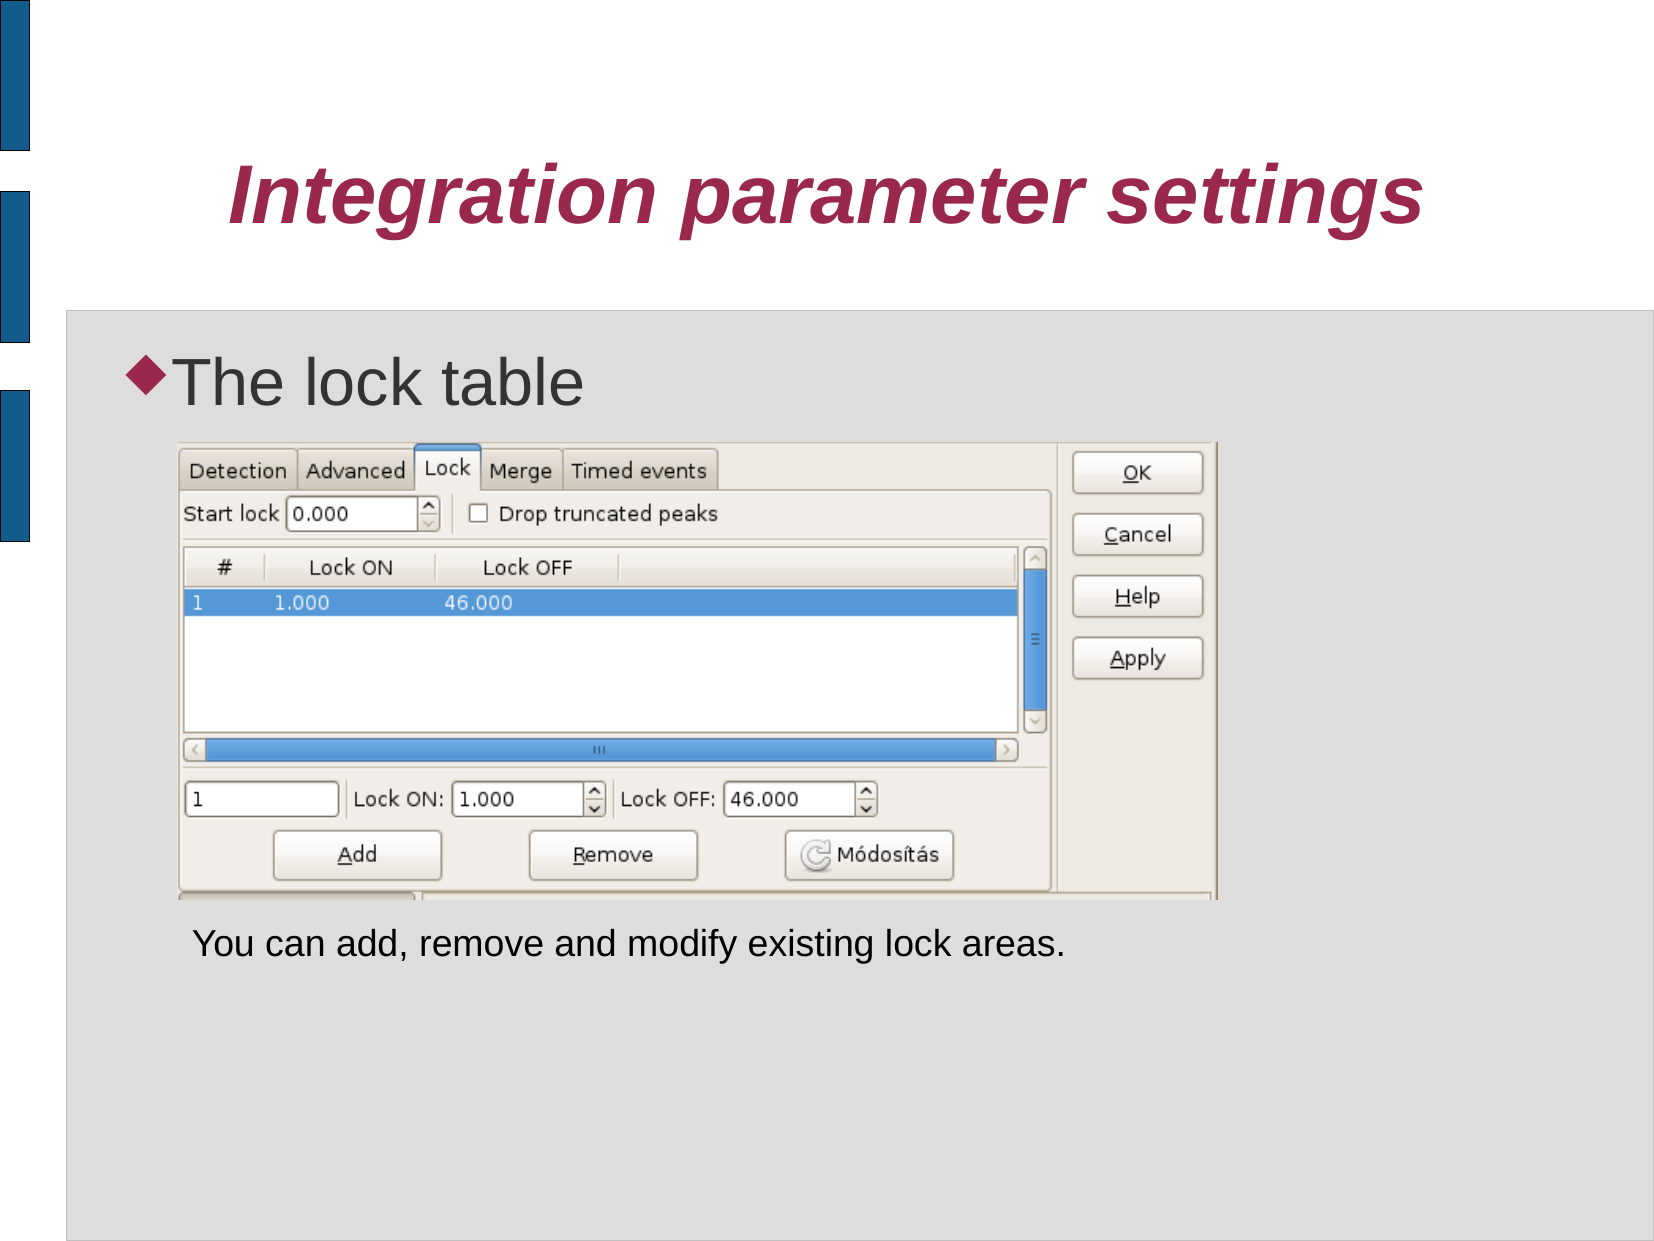

# Integration parameter settings
The lock table
You can add, remove and modify existing lock areas.